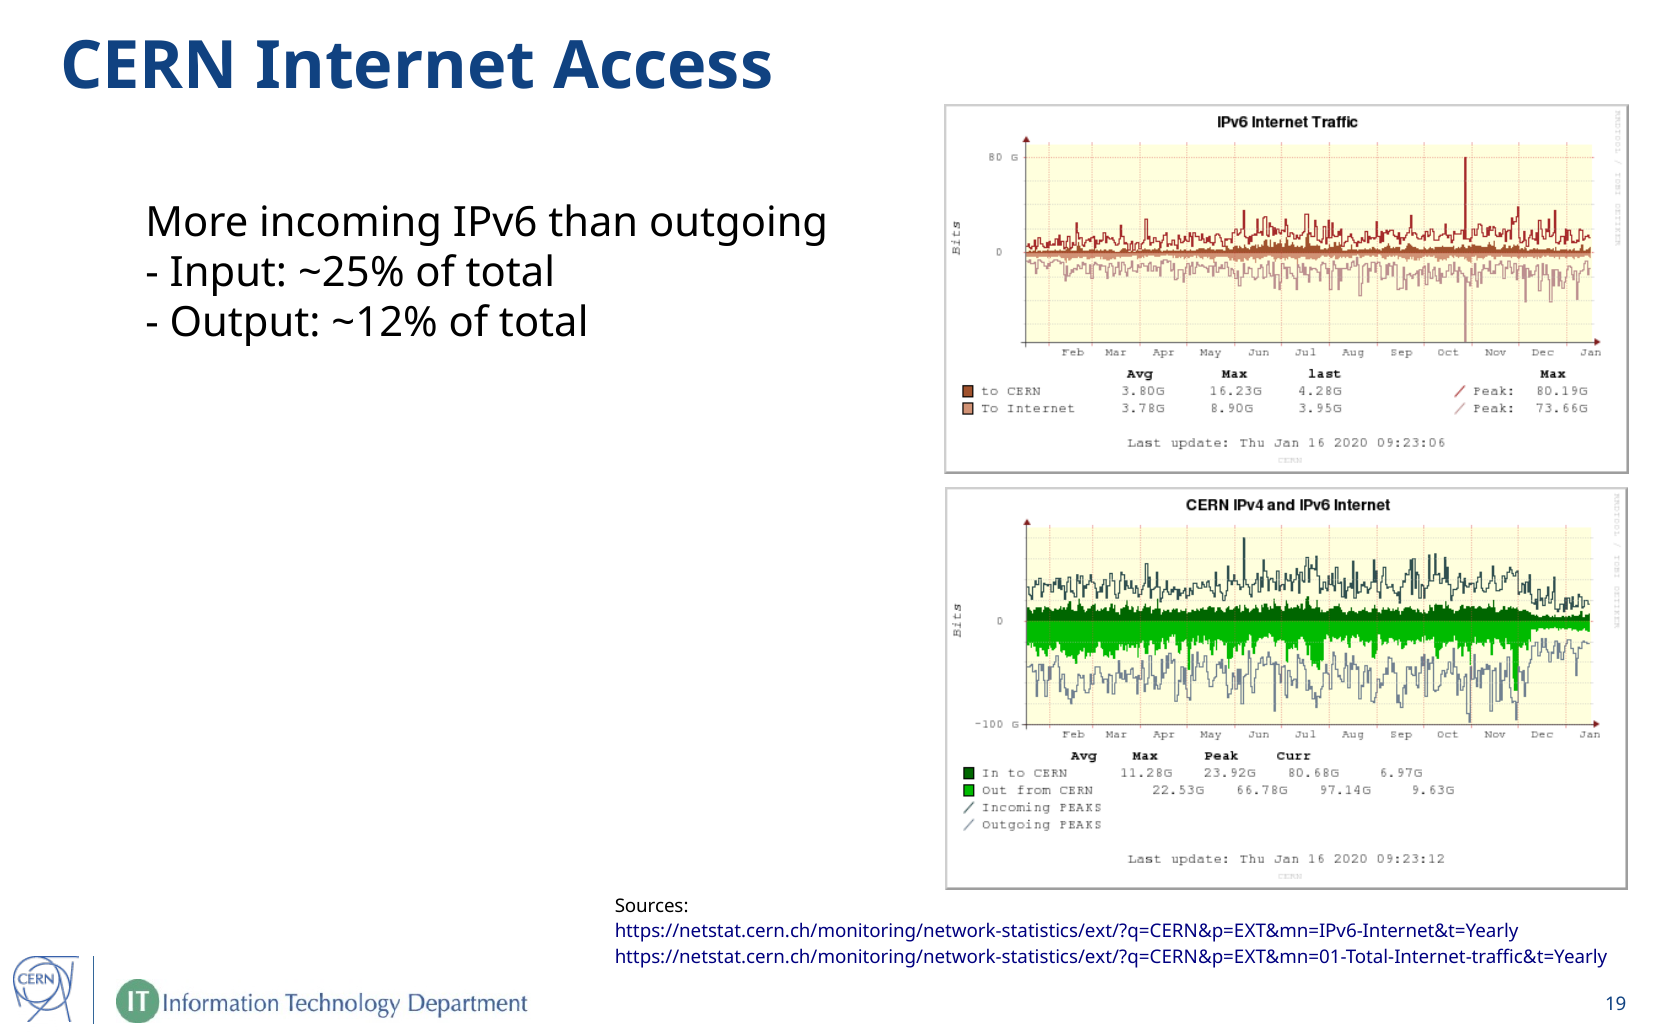

# CERN Internet Access
More incoming IPv6 than outgoing
- Input: ~25% of total
- Output: ~12% of total
Sources:
https://netstat.cern.ch/monitoring/network-statistics/ext/?q=CERN&p=EXT&mn=IPv6-Internet&t=Yearly
https://netstat.cern.ch/monitoring/network-statistics/ext/?q=CERN&p=EXT&mn=01-Total-Internet-traffic&t=Yearly